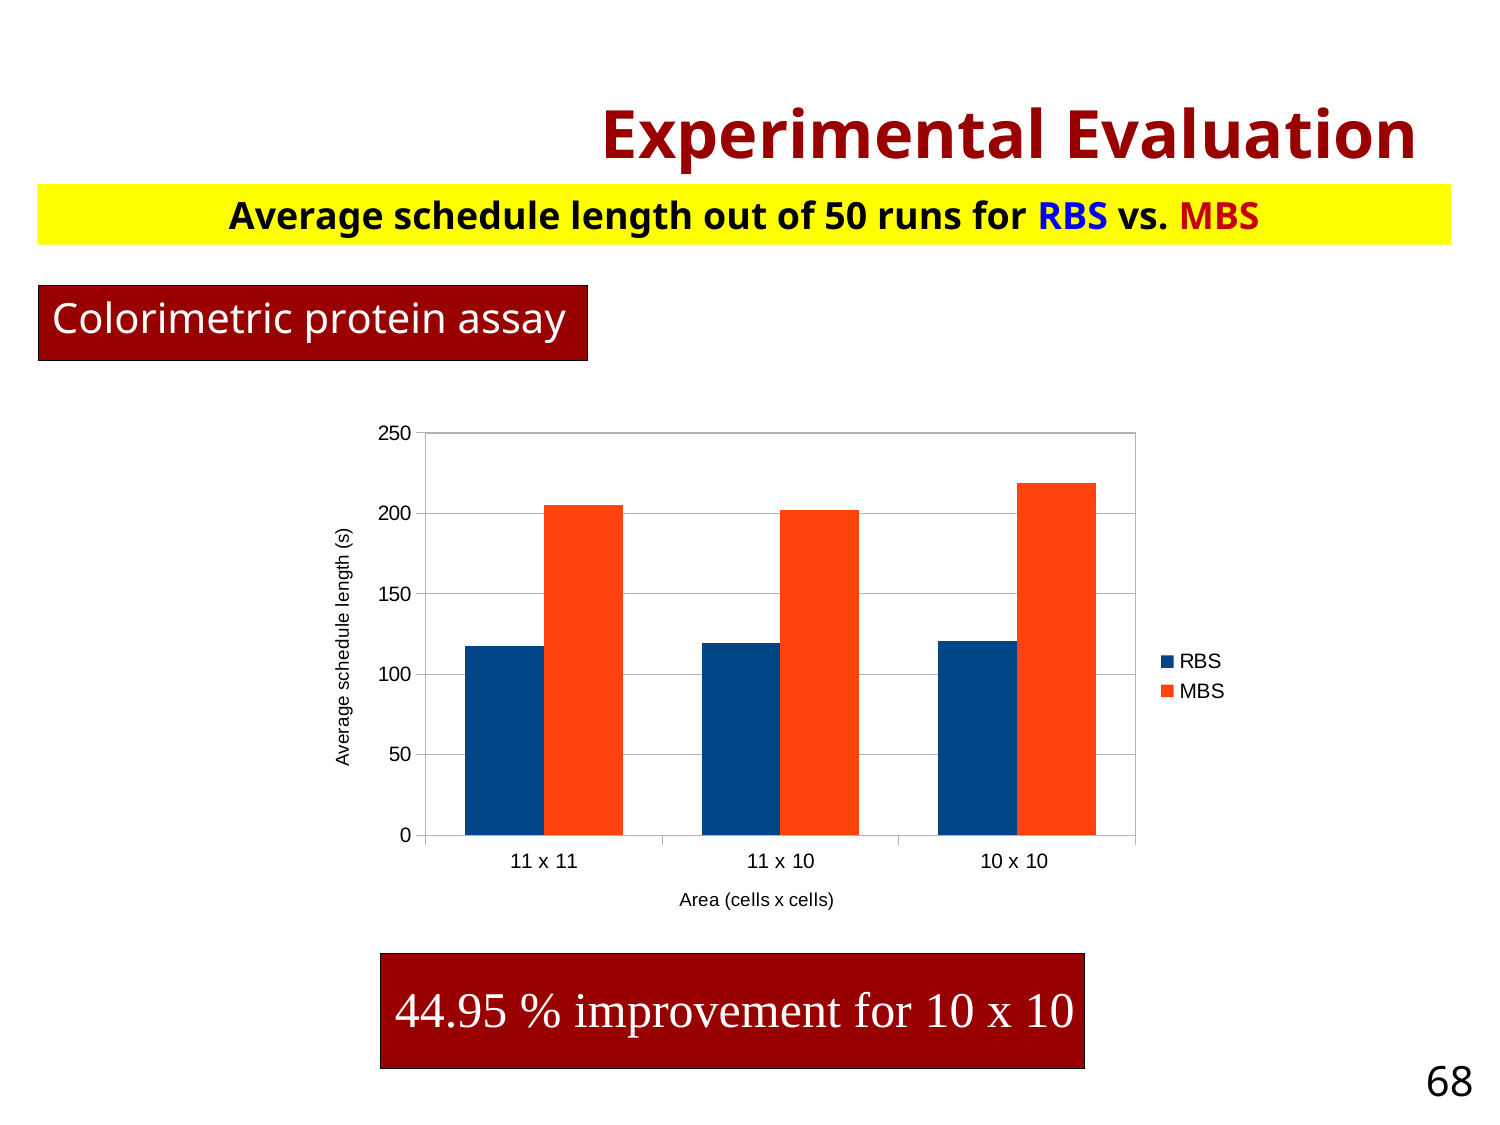

# Experimental Evaluation
Average schedule length out of 50 runs for RBS vs. MBS
Colorimetric protein assay
Colorimetric protein assay
Colorimetric protein assay
Colorimetric protein assay
Colorimetric protein assay
Colorimetric protein assay
### Chart
| Category | RBS | MBS |
|---|---|---|
| 11 x 11 | 117.51 | 205.3 |
| 11 x 10 | 119.62 | 202.14 |
| 10 x 10 | 120.65 | 219.17 |Colorimetric protein assay
Colorimetric protein assay
Colorimetric protein assay
Colorimetric protein assay
44.95 % improvement for 10 x 10
44.95% improvement for 10 x 10